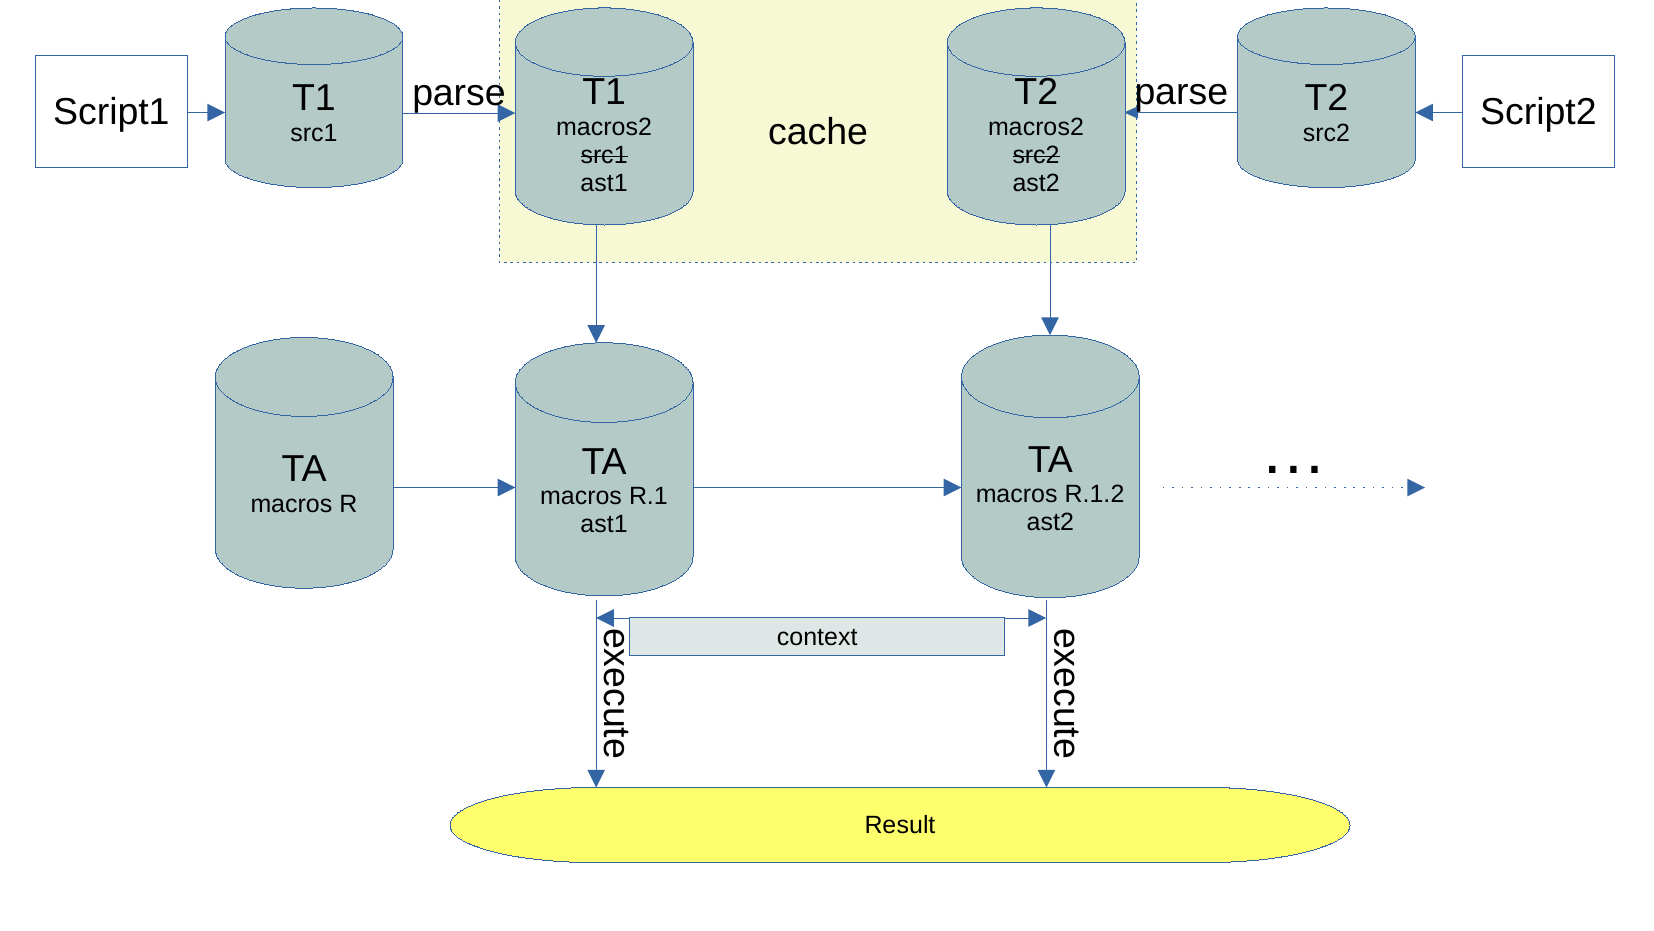

cache
T1
src1
T1
macros2
src1
ast1
T2
macros2
src2
ast2
T2
src2
Script1
Script2
parse
parse
TA
macros R.1.2
ast2
TA
macros R
TA
macros R.1
ast1
…
execute
execute
context
Result